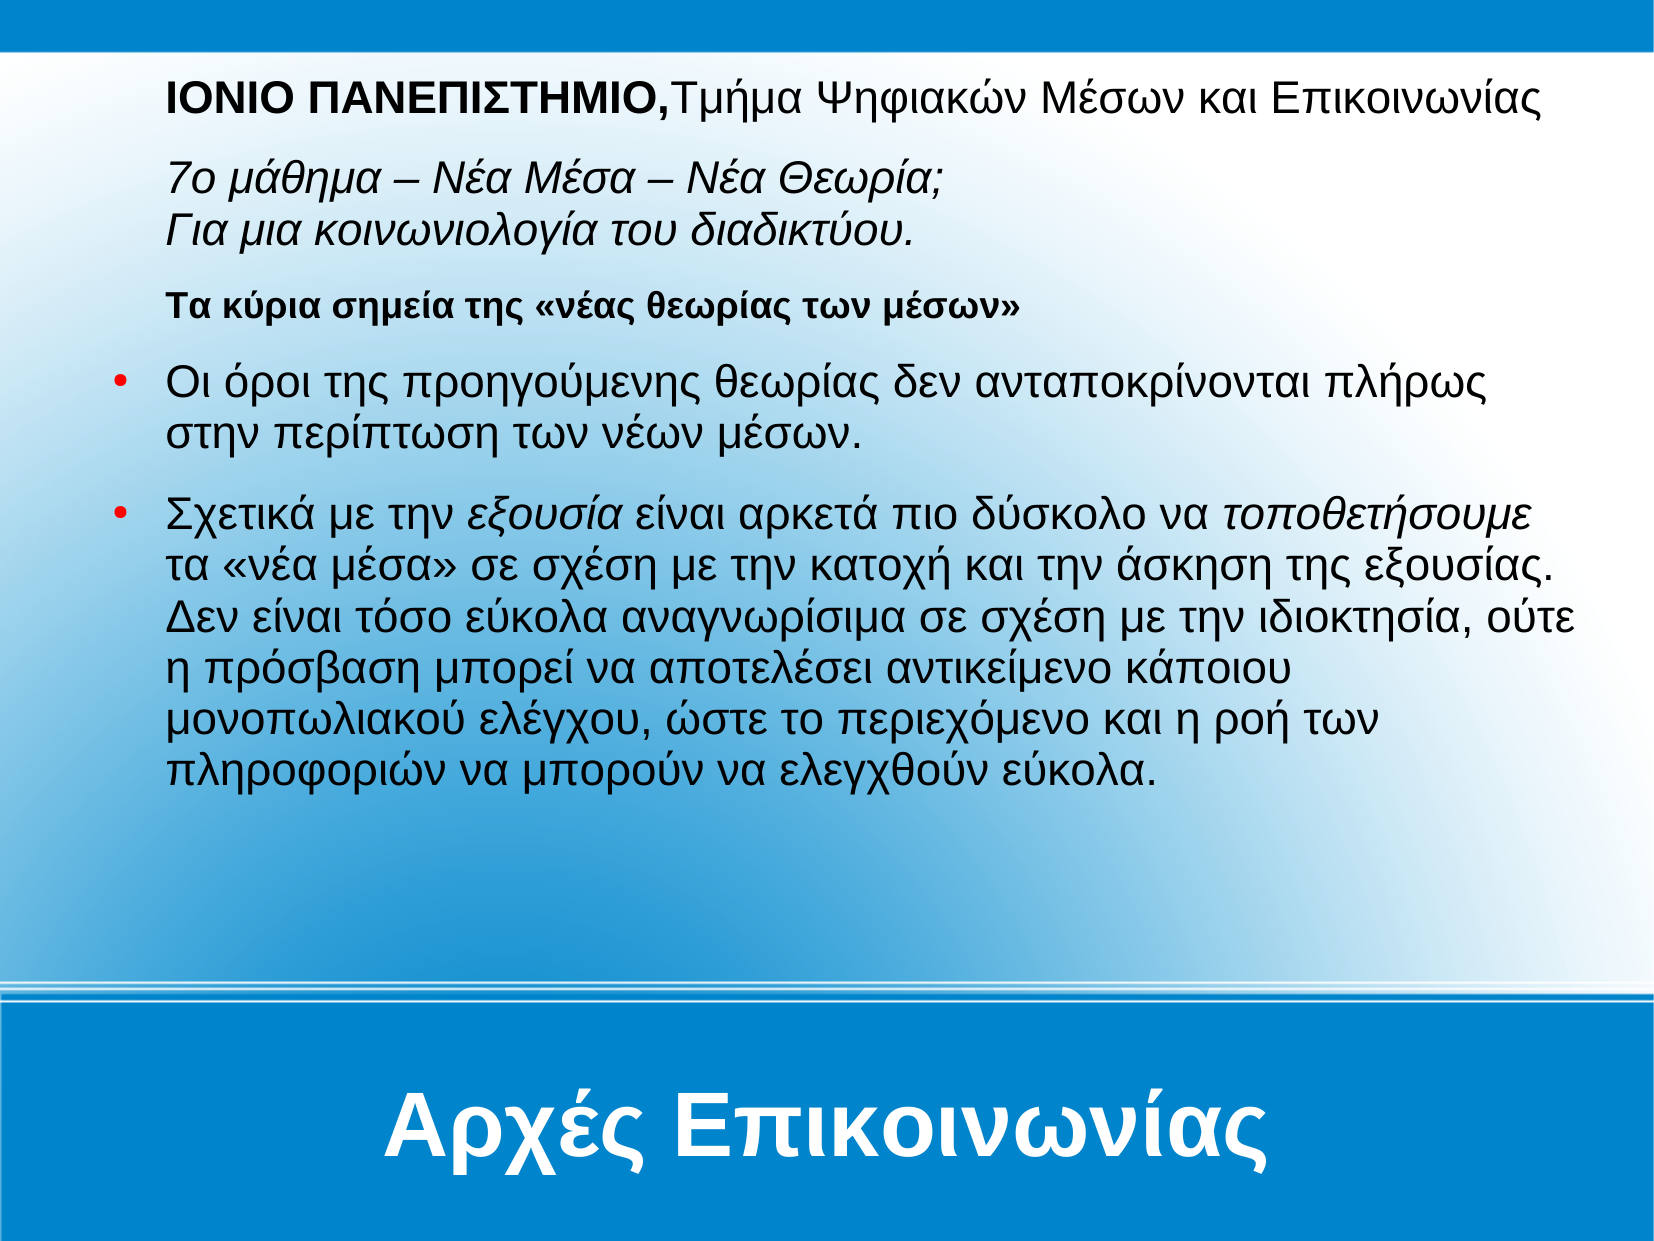

ΙΟΝΙΟ ΠΑΝΕΠΙΣΤΗΜΙΟ,Τμήμα Ψηφιακών Μέσων και Επικοινωνίας
7ο μάθημα – Νέα Μέσα – Νέα Θεωρία;
Για μια κοινωνιολογία του διαδικτύου.
Τα κύρια σημεία της «νέας θεωρίας των μέσων»
Οι όροι της προηγούμενης θεωρίας δεν ανταποκρίνονται πλήρως στην περίπτωση των νέων μέσων.
Σχετικά με την εξουσία είναι αρκετά πιο δύσκολο να τοποθετήσουμε τα «νέα μέσα» σε σχέση με την κατοχή και την άσκηση της εξουσίας. Δεν είναι τόσο εύκολα αναγνωρίσιμα σε σχέση με την ιδιοκτησία, ούτε η πρόσβαση μπορεί να αποτελέσει αντικείμενο κάποιου μονοπωλιακού ελέγχου, ώστε το περιεχόμενο και η ροή των πληροφοριών να μπορούν να ελεγχθούν εύκολα.
# Αρχές Επικοινωνίας